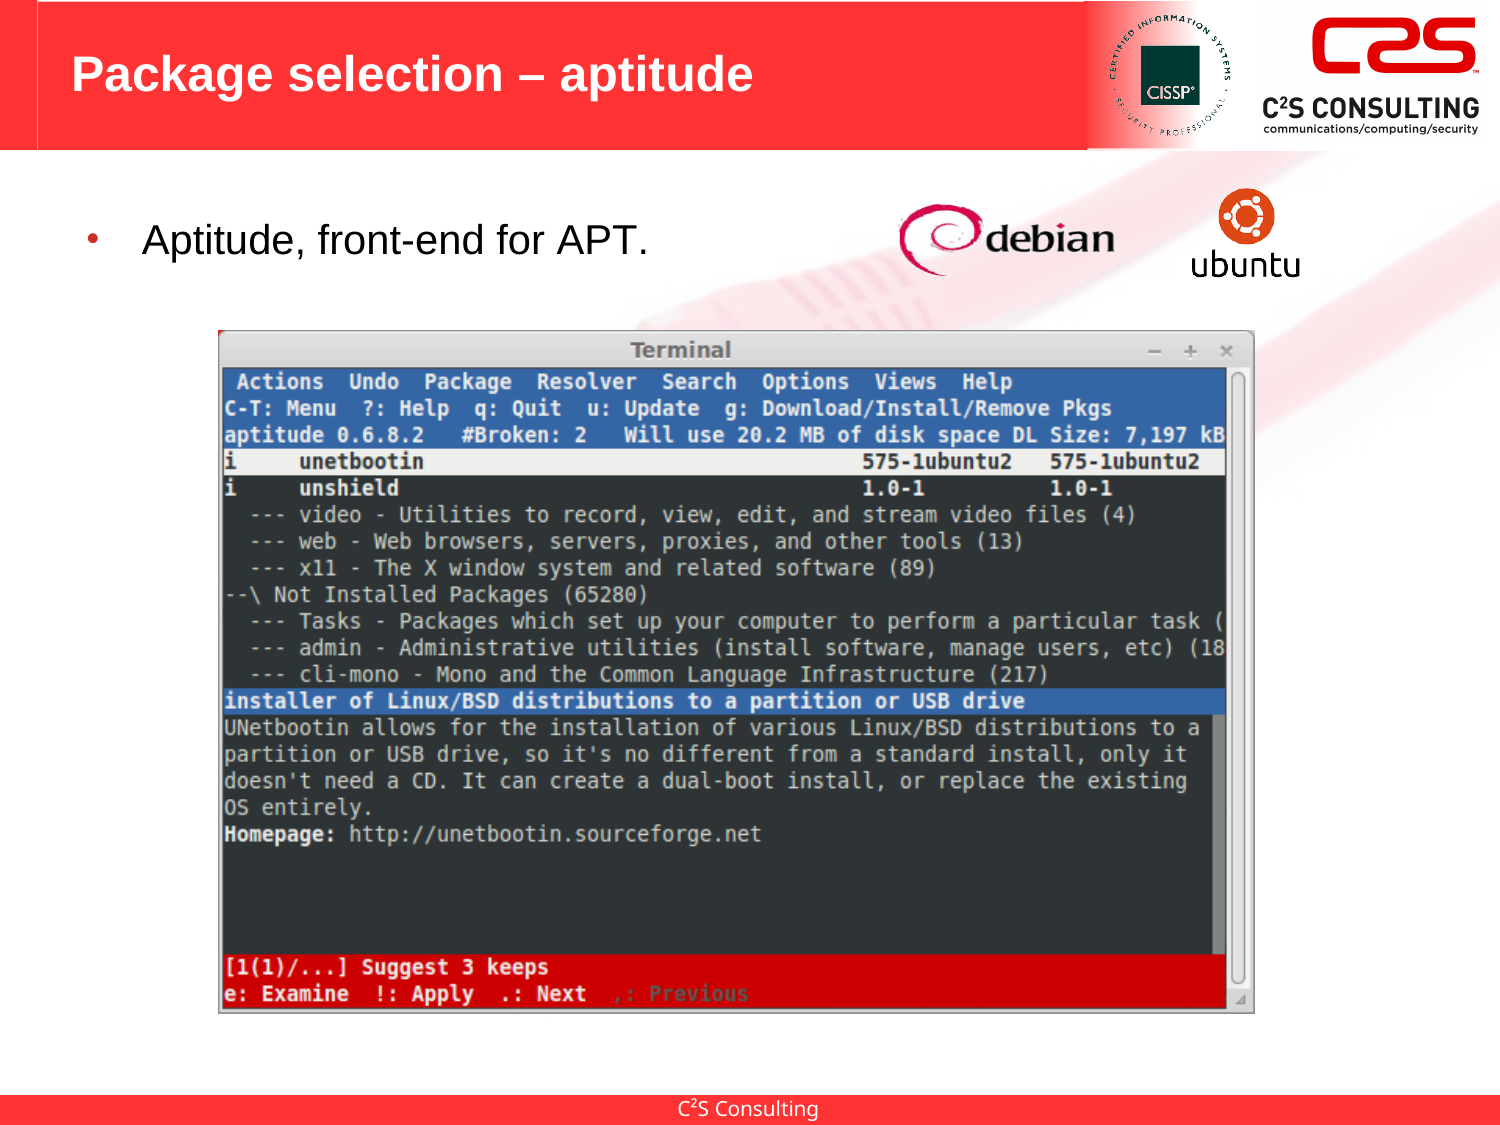

# Package selection – aptitude
Aptitude, front-end for APT.